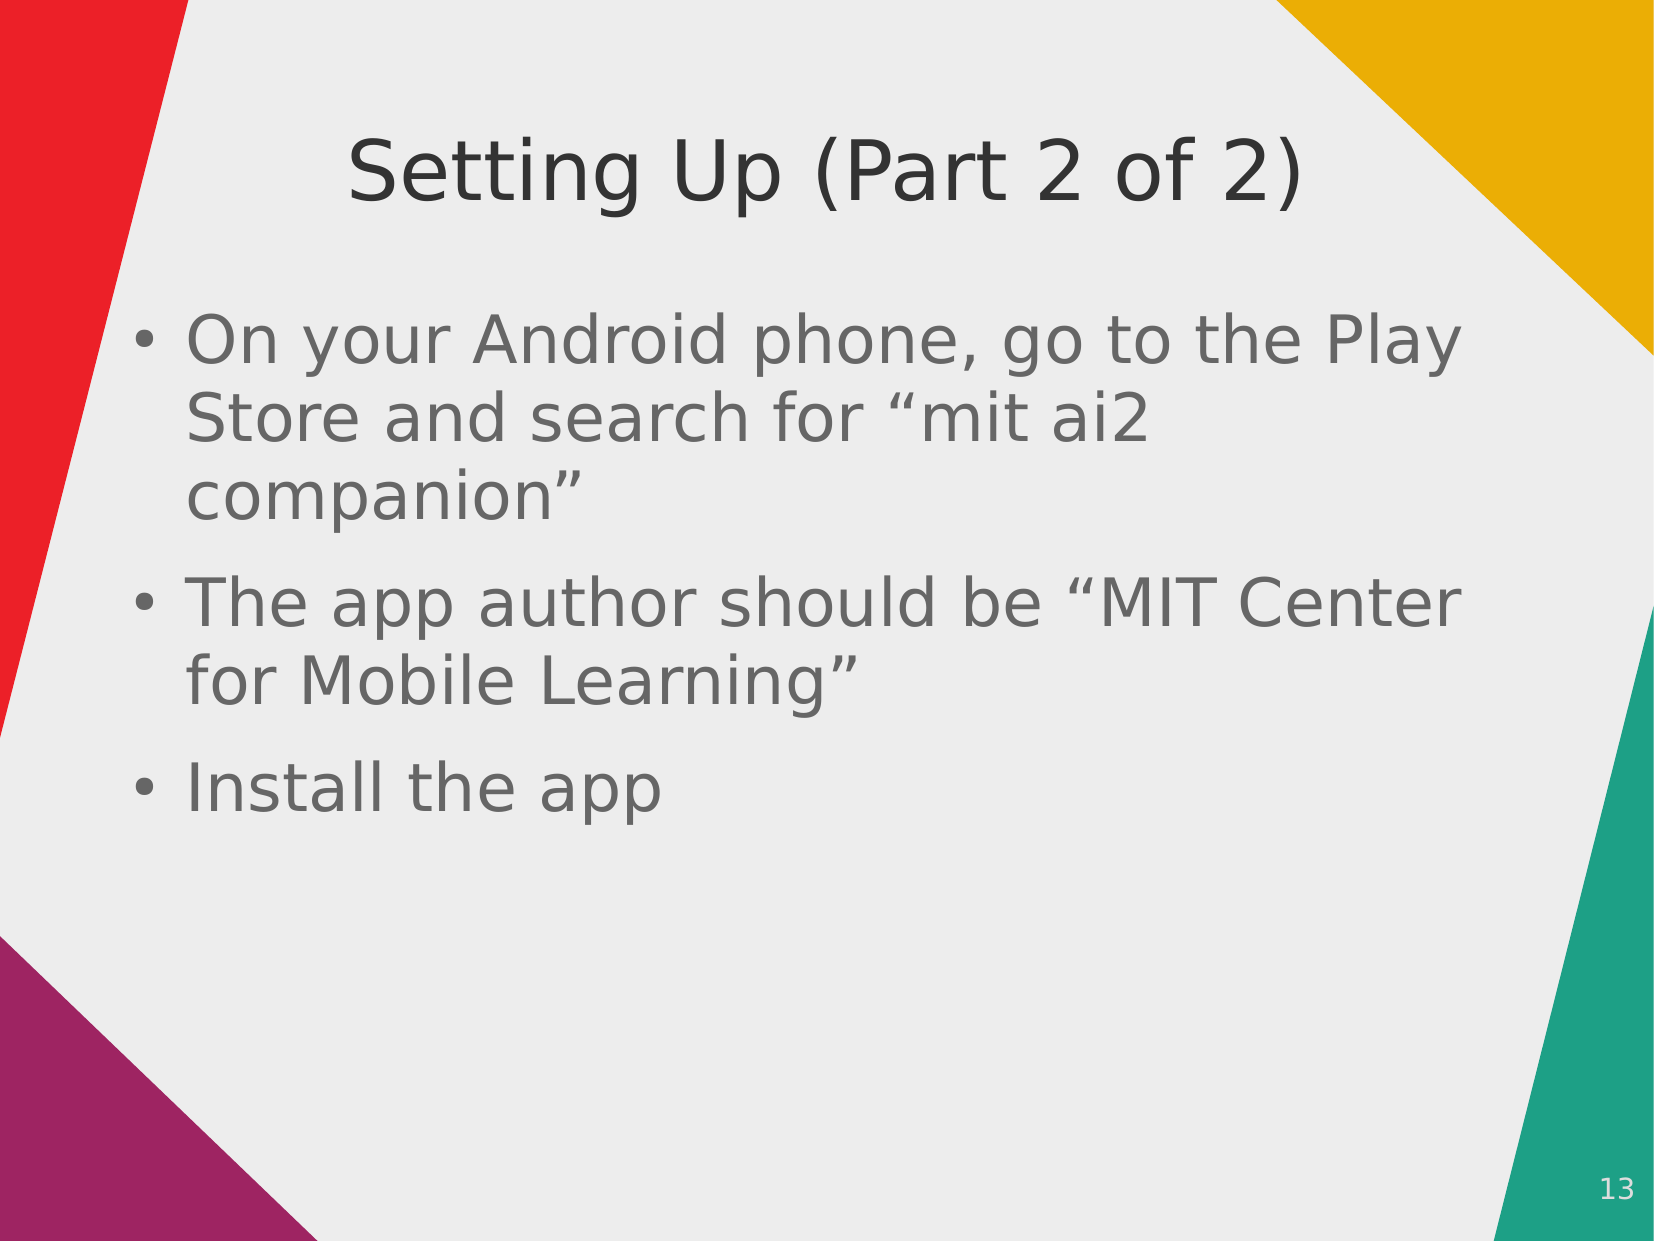

# Setting Up (Part 2 of 2)
On your Android phone, go to the Play Store and search for “mit ai2 companion”
The app author should be “MIT Center for Mobile Learning”
Install the app
13